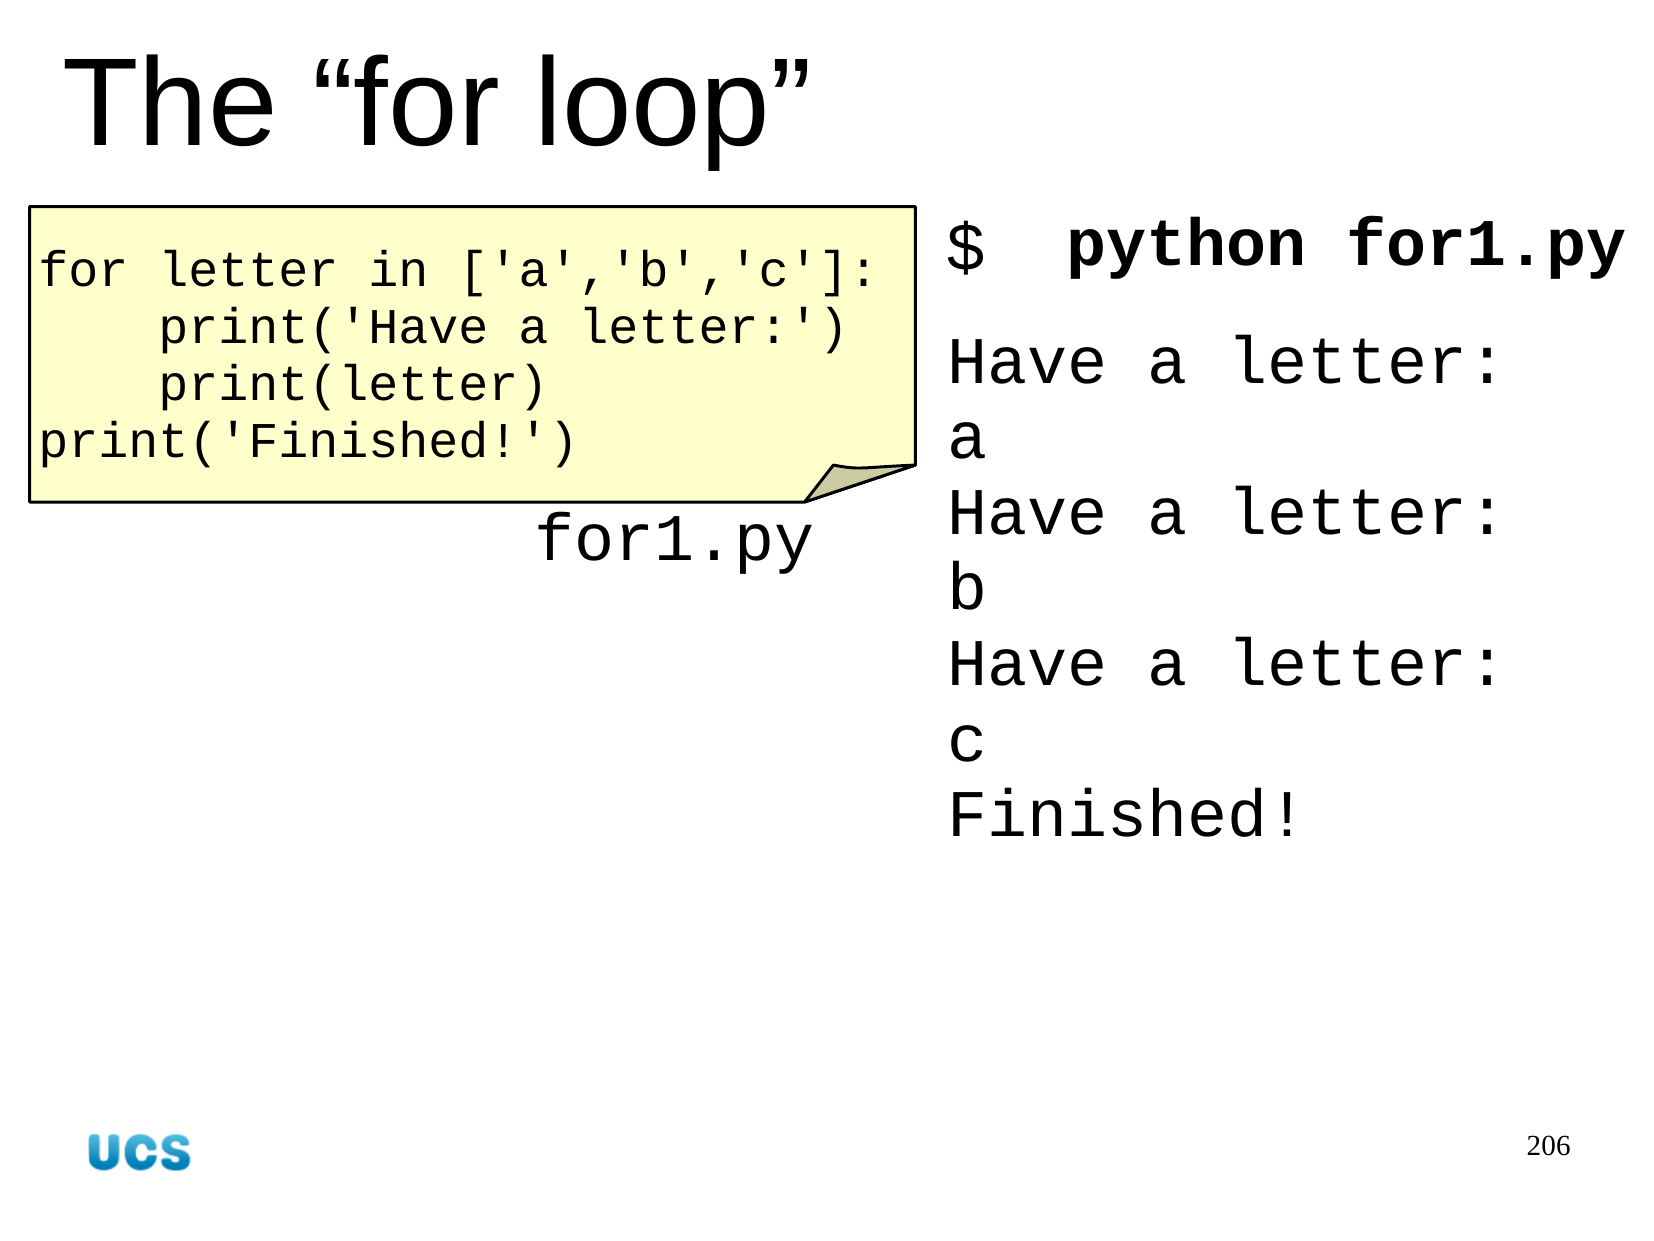

The “for loop”
$
python for1.py
for letter in ['a','b','c']:
 print('Have a letter:')
 print(letter)
print('Finished!')
Have a letter:
a
Have a letter:
b
Have a letter:
c
Finished!
for1.py
206